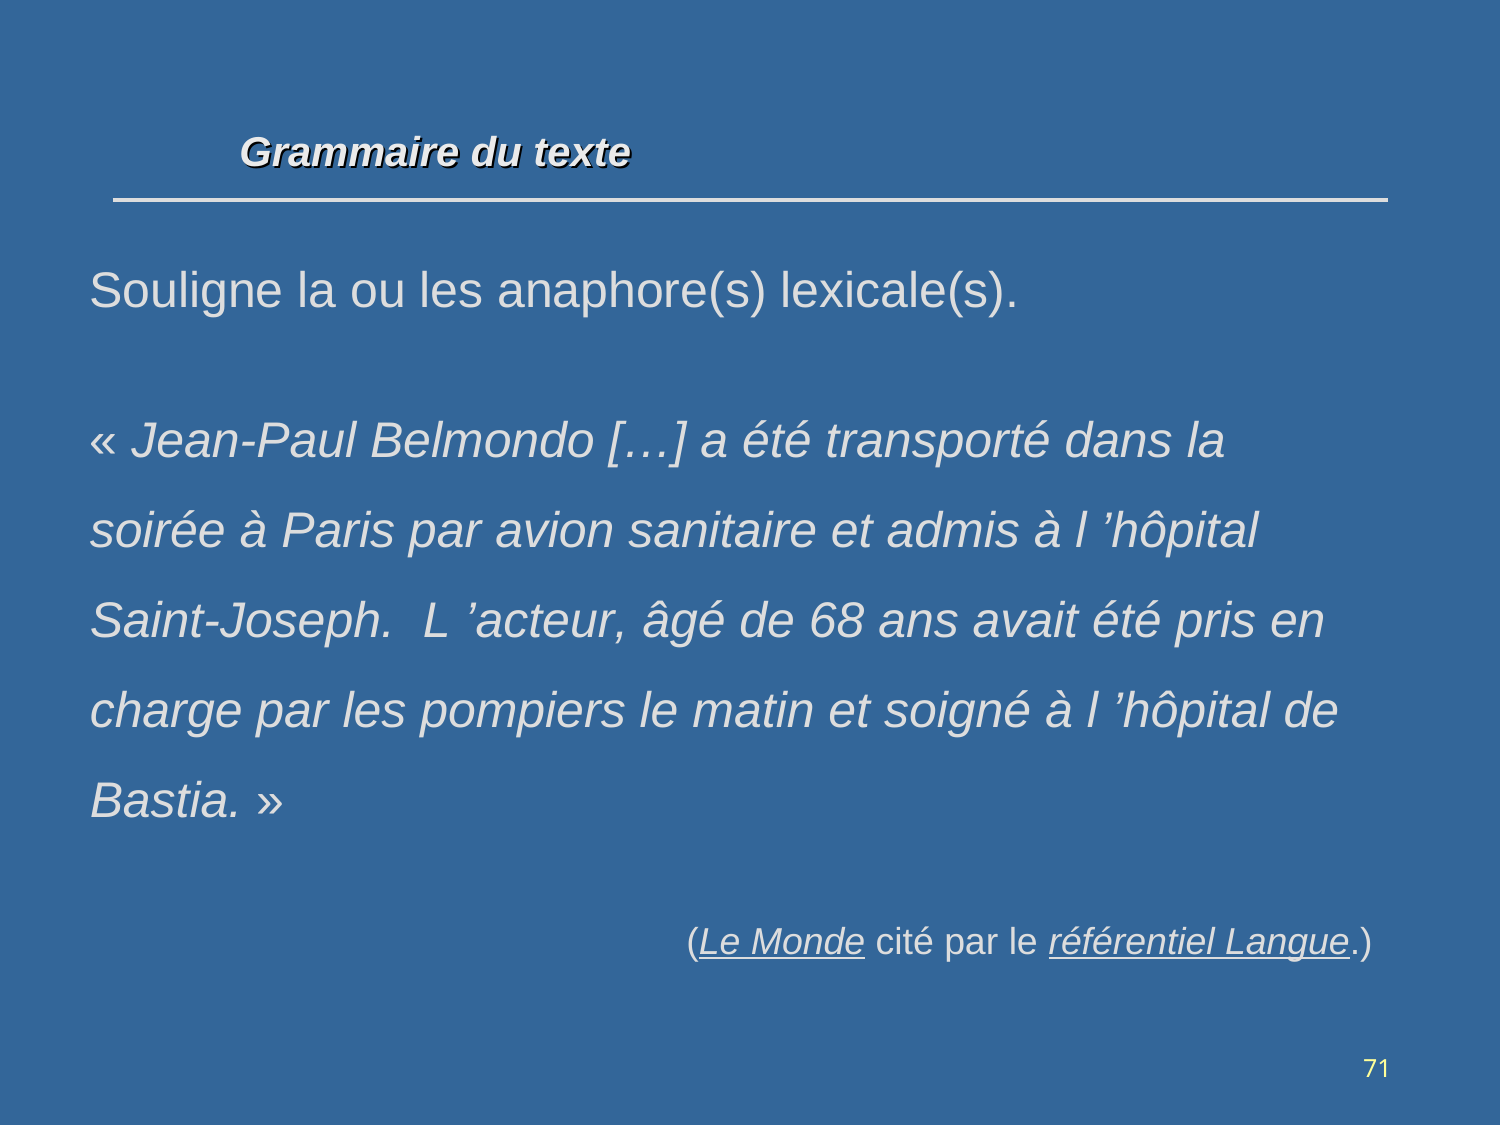

Grammaire du texte
Souligne la ou les anaphore(s) lexicale(s).
« Jean-Paul Belmondo […] a été transporté dans la soirée à Paris par avion sanitaire et admis à l ’hôpital Saint-Joseph. L ’acteur, âgé de 68 ans avait été pris en charge par les pompiers le matin et soigné à l ’hôpital de Bastia. »
(Le Monde cité par le référentiel Langue.)
71